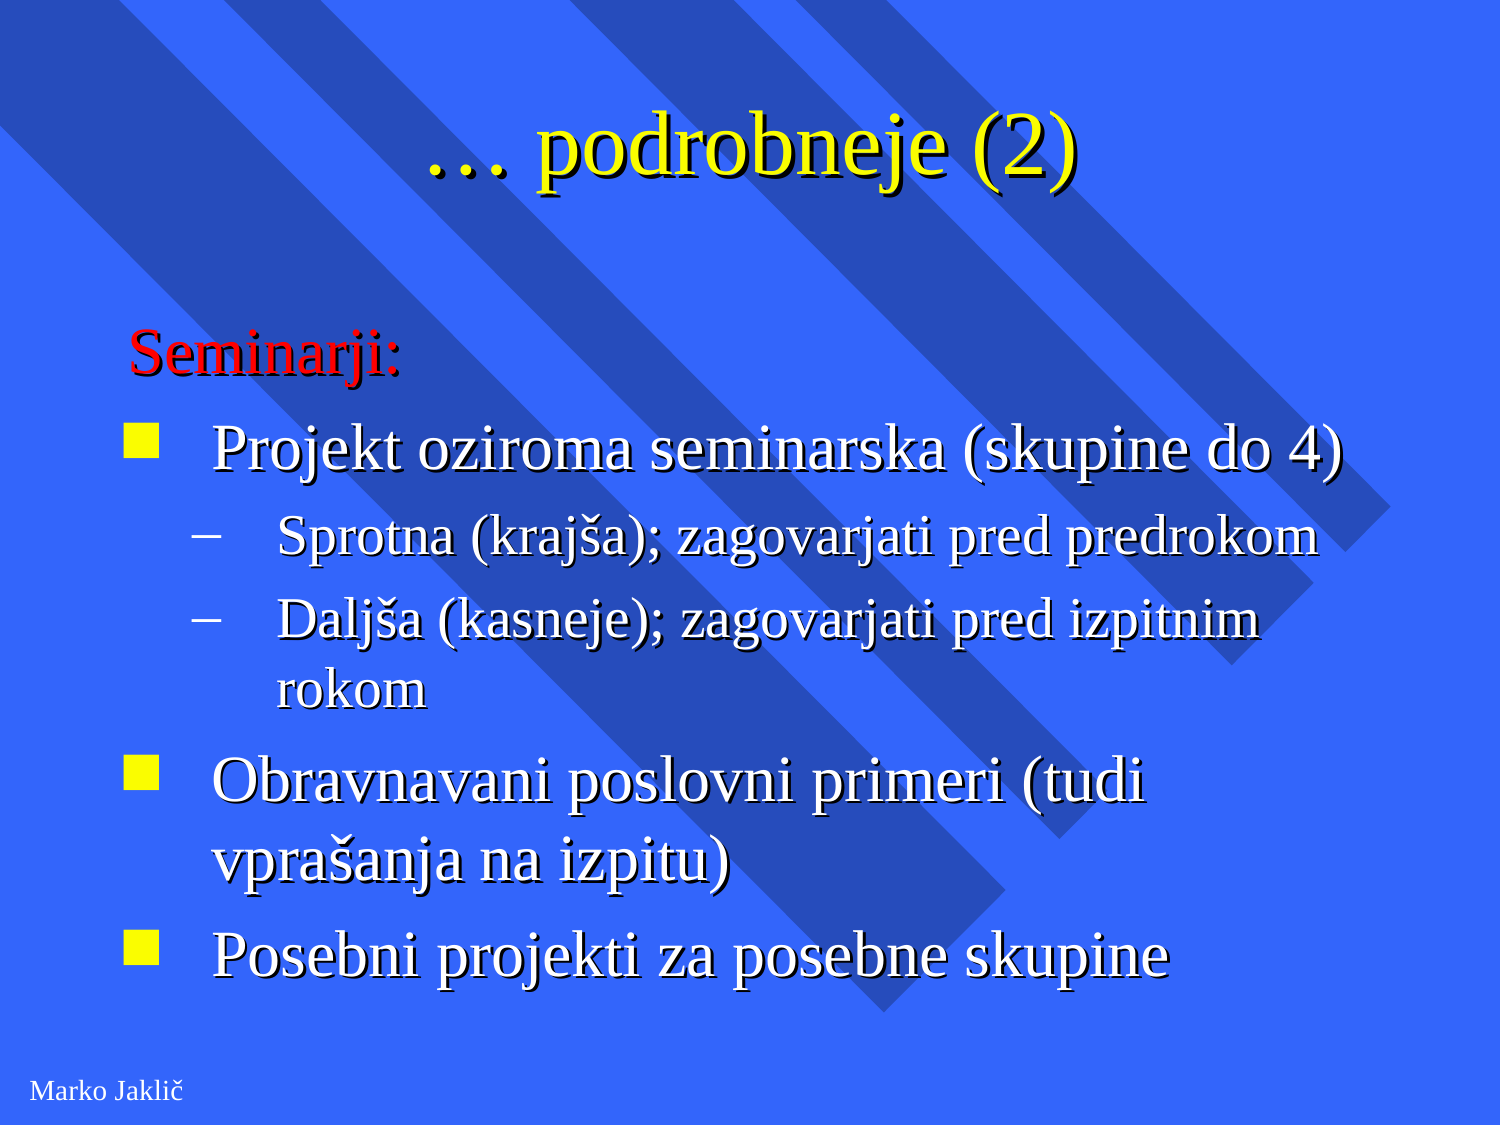

# … podrobneje (2)
Seminarji:
Projekt oziroma seminarska (skupine do 4)
Sprotna (krajša); zagovarjati pred predrokom
Daljša (kasneje); zagovarjati pred izpitnim rokom
Obravnavani poslovni primeri (tudi vprašanja na izpitu)
Posebni projekti za posebne skupine